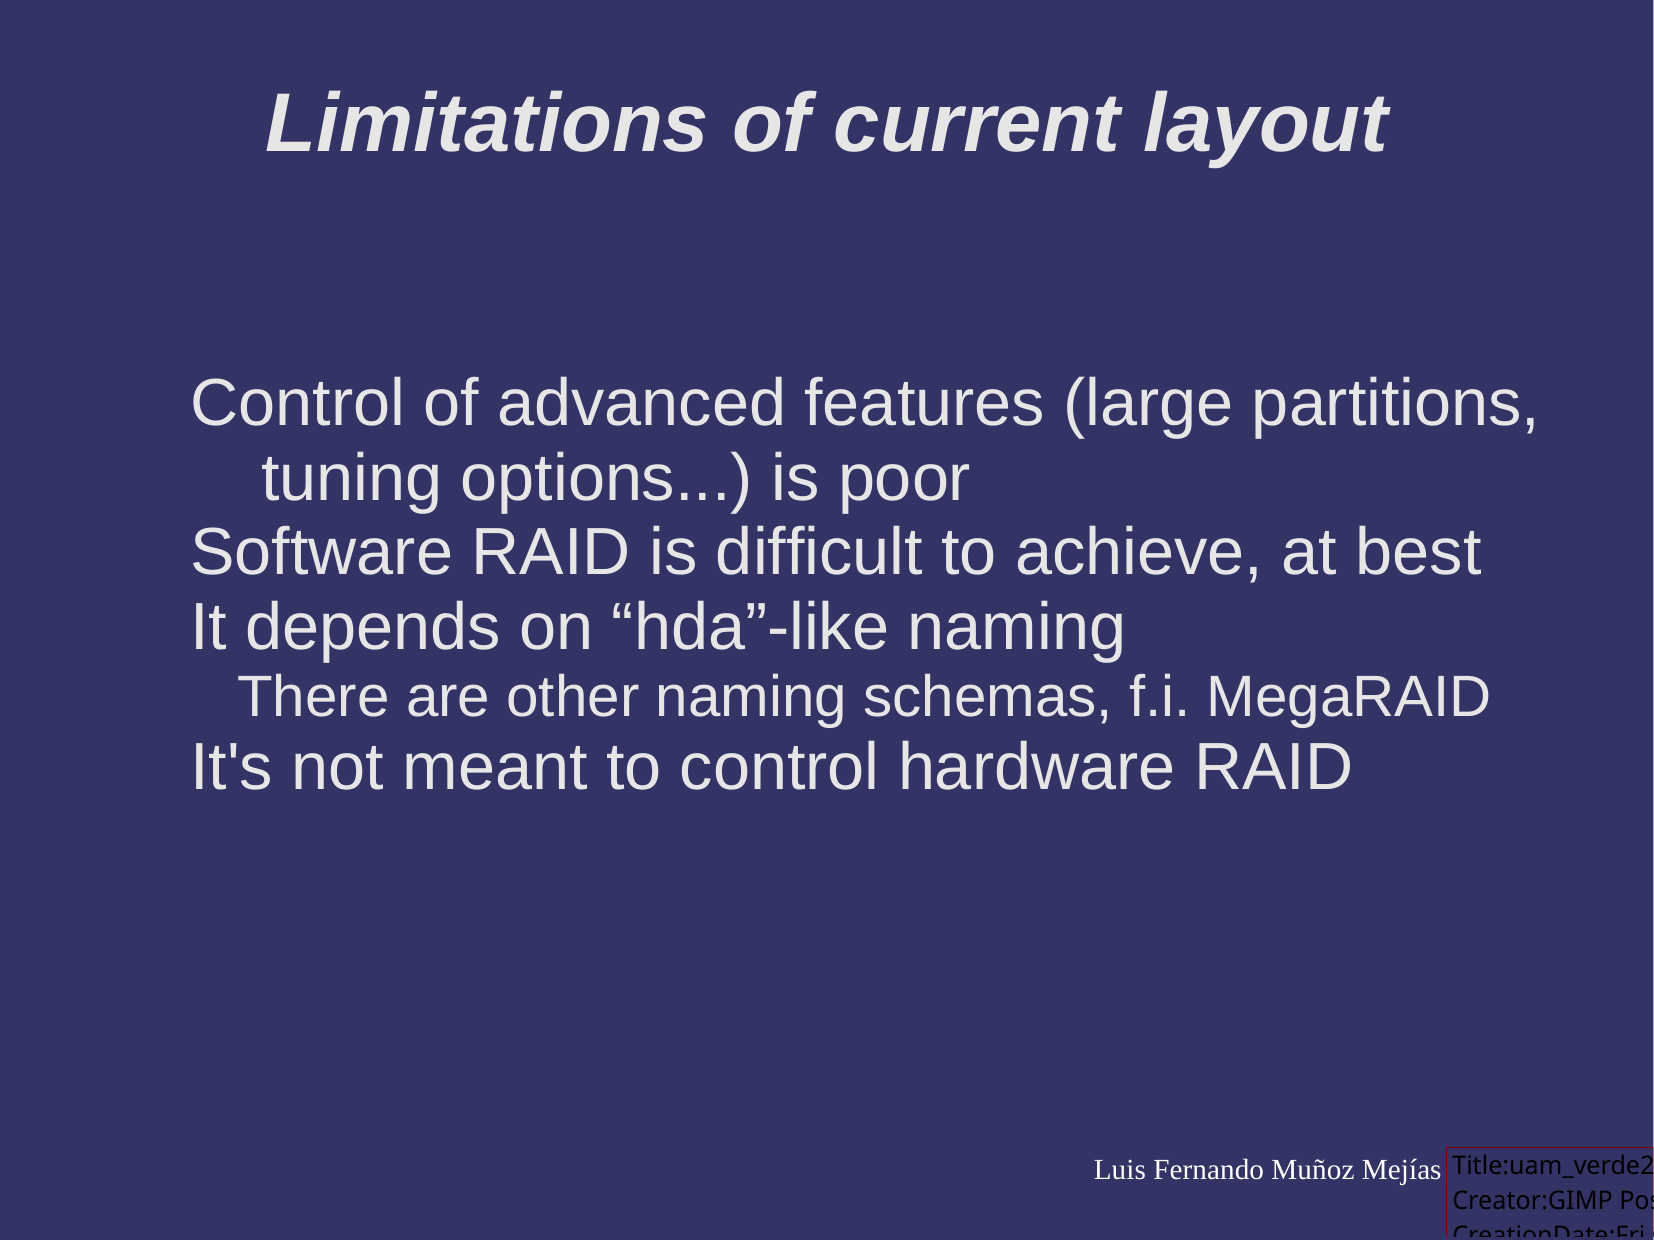

# Limitations of current layout
Control of advanced features (large partitions, tuning options...) is poor
Software RAID is difficult to achieve, at best
It depends on “hda”-like naming
There are other naming schemas, f.i. MegaRAID
It's not meant to control hardware RAID
Luis Fernando Muñoz Mejías